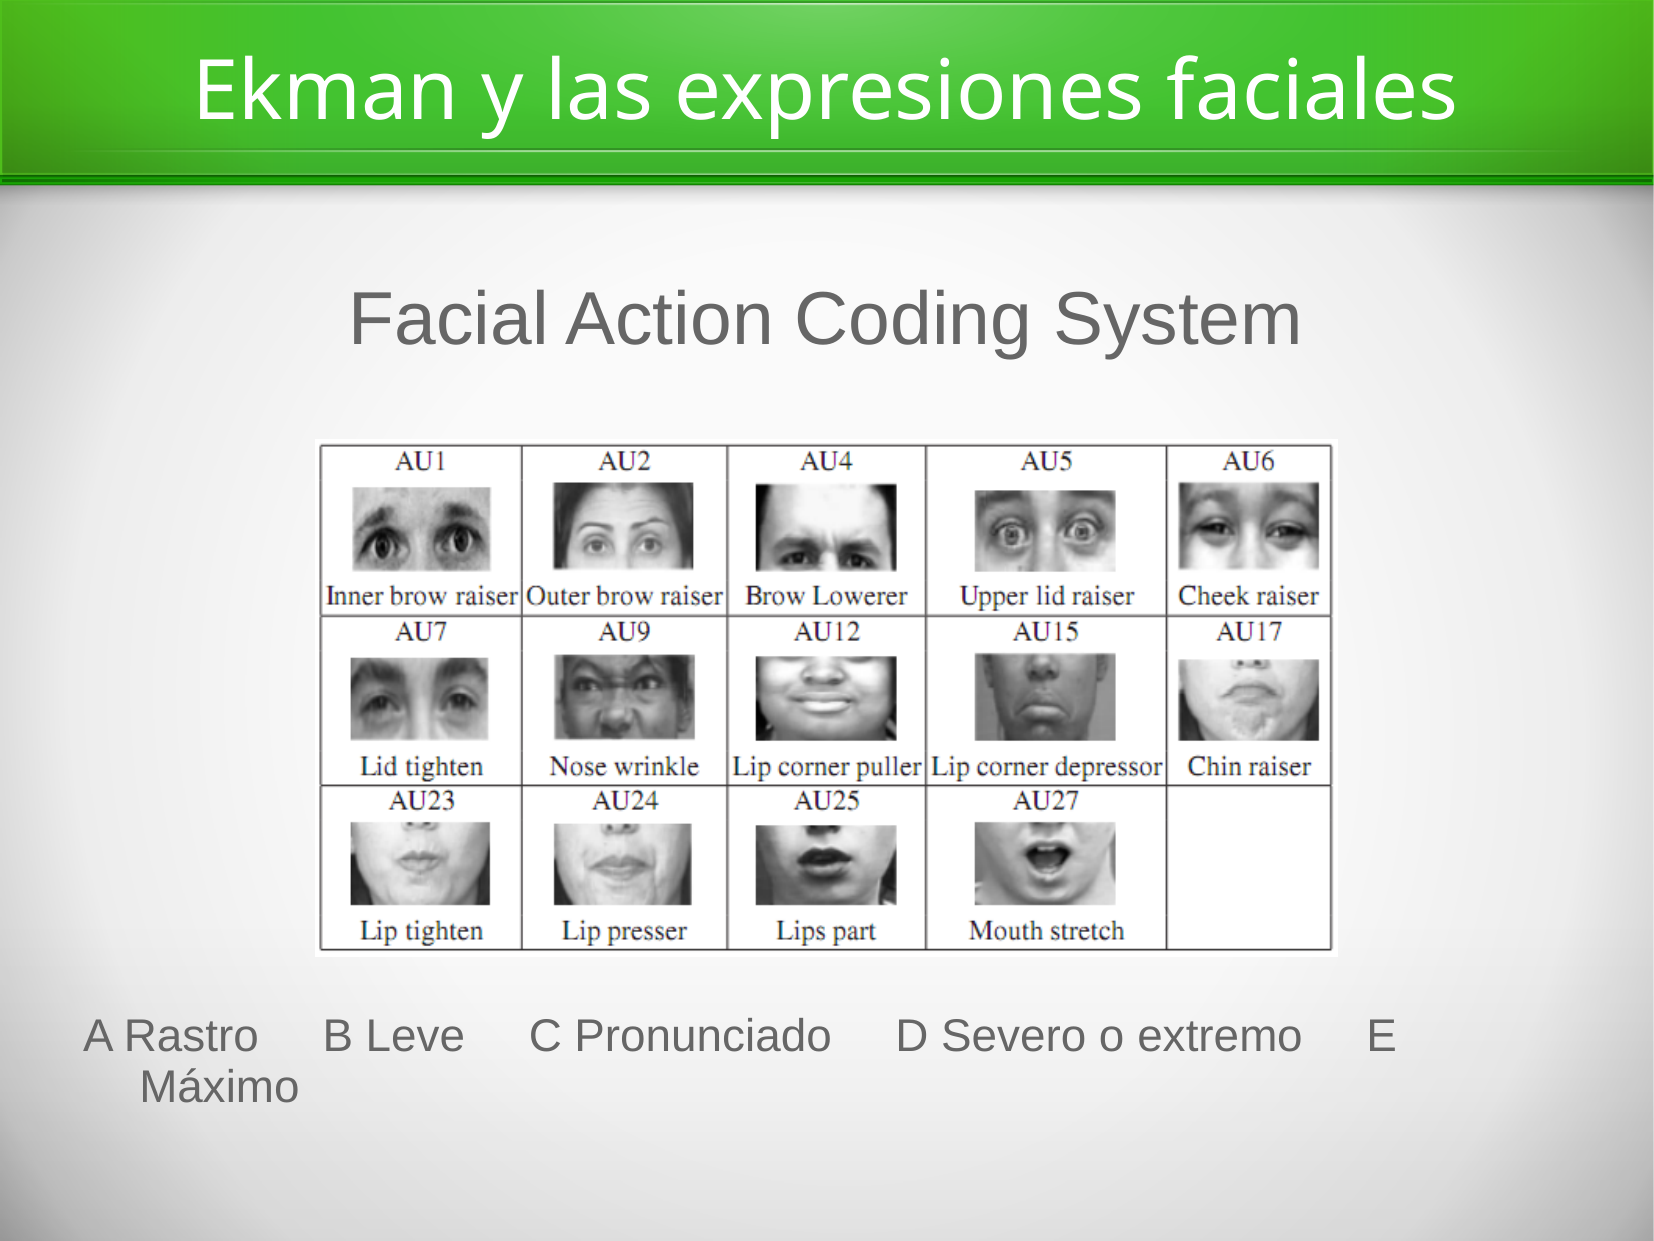

# Ekman y las expresiones faciales
Facial Action Coding System
A Rastro B Leve C Pronunciado D Severo o extremo E Máximo